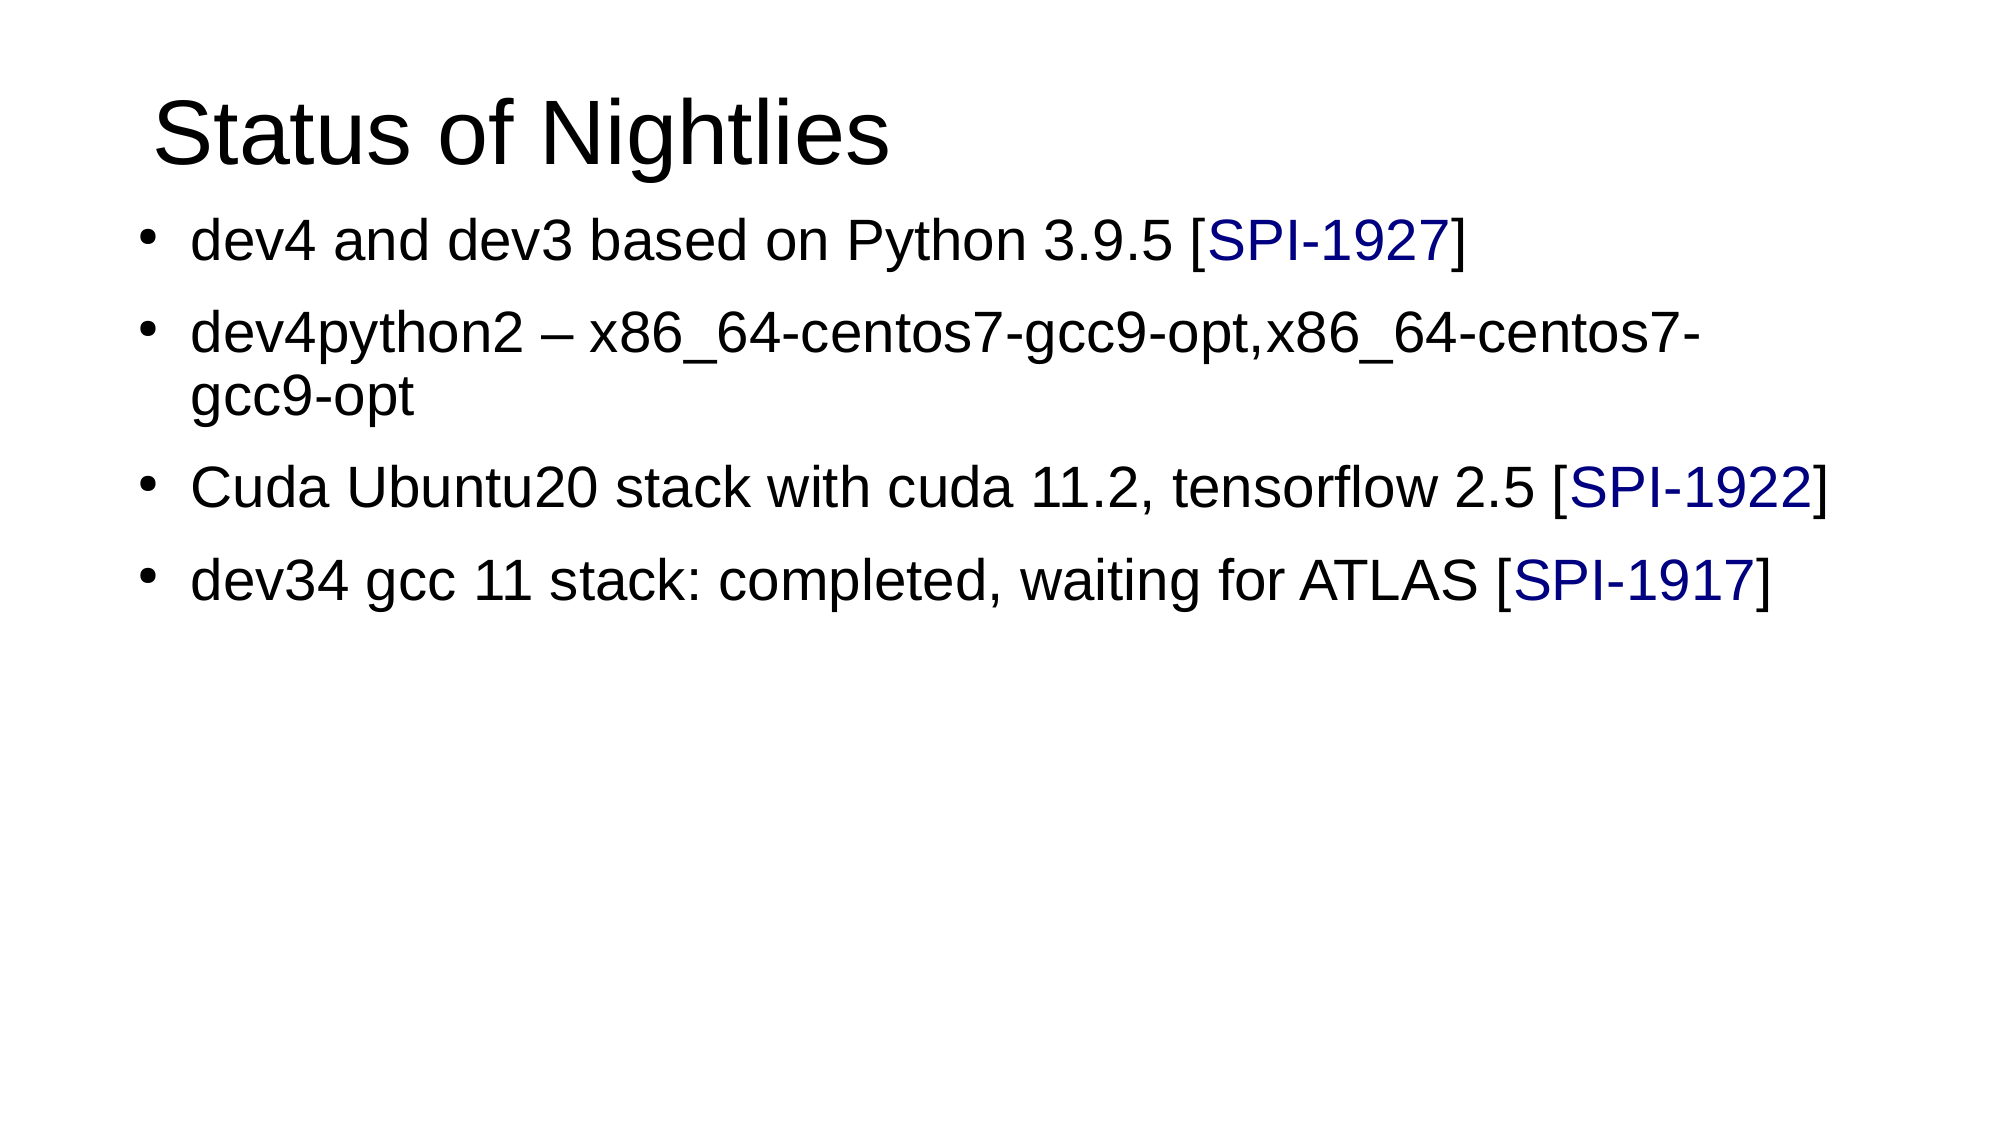

# Status of Nightlies
dev4 and dev3 based on Python 3.9.5 [SPI-1927]
dev4python2 – x86_64-centos7-gcc9-opt,x86_64-centos7-gcc9-opt
Cuda Ubuntu20 stack with cuda 11.2, tensorflow 2.5 [SPI-1922]
dev34 gcc 11 stack: completed, waiting for ATLAS [SPI-1917]